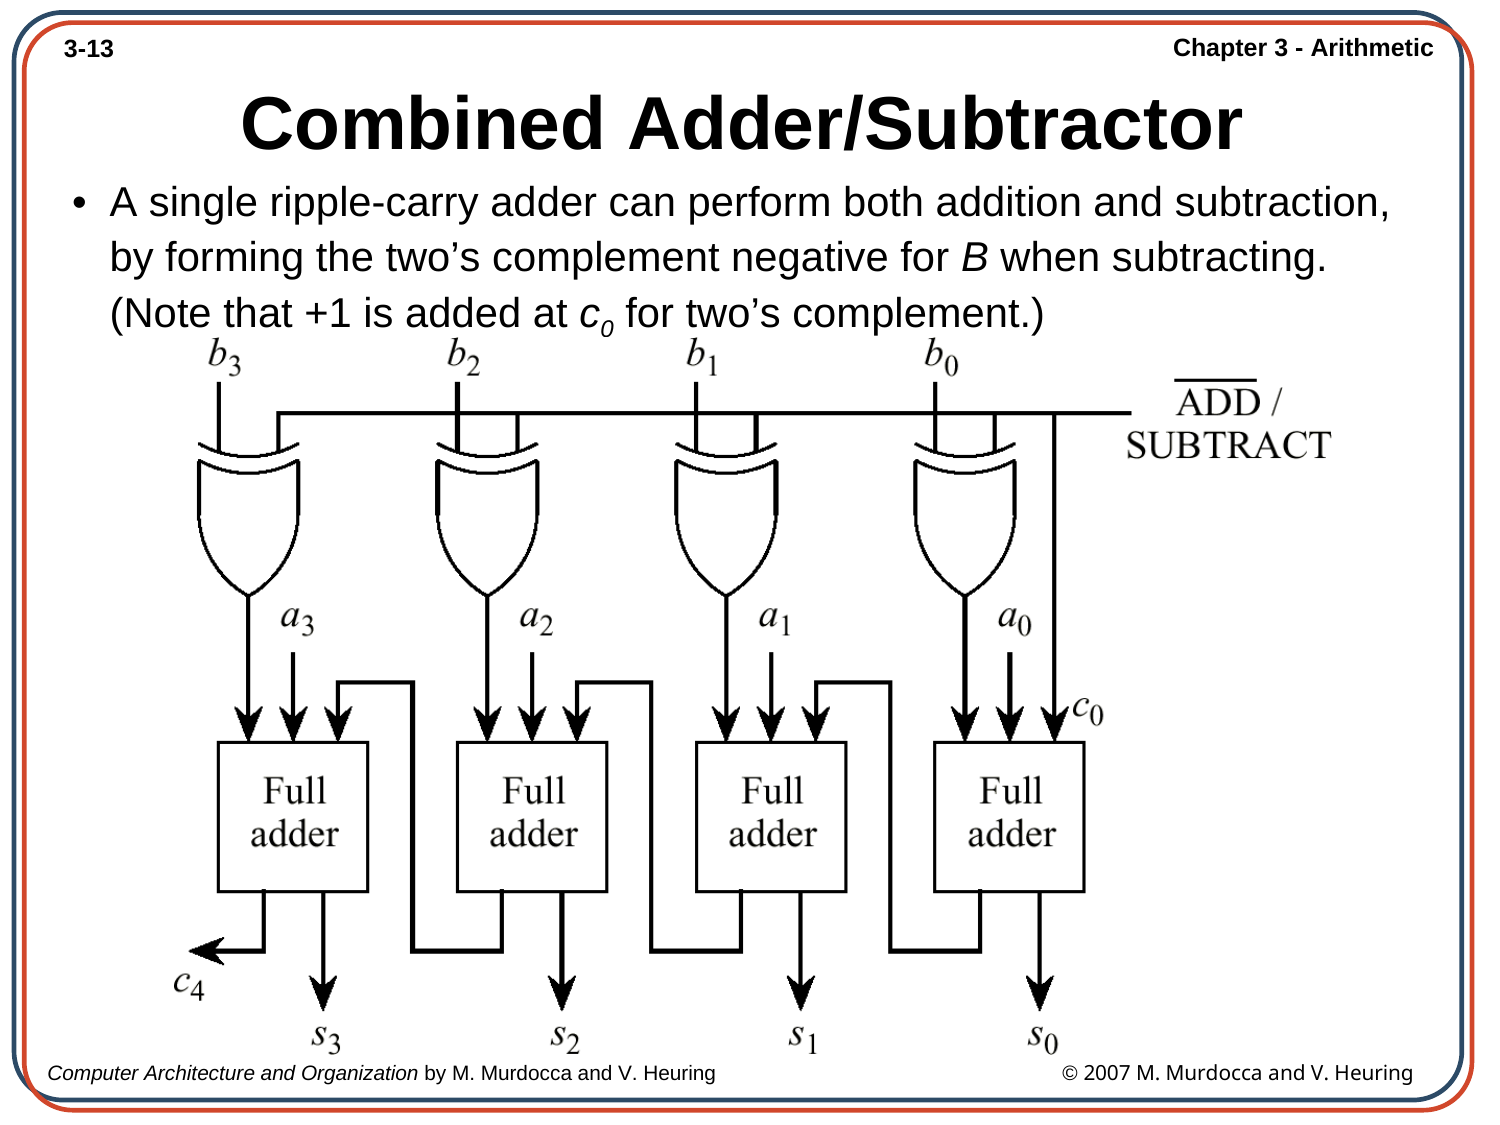

# Combined Adder/Subtractor
•	A single ripple-carry adder can perform both addition and subtraction, by forming the two’s complement negative for B when subtracting. (Note that +1 is added at c0 for two’s complement.)